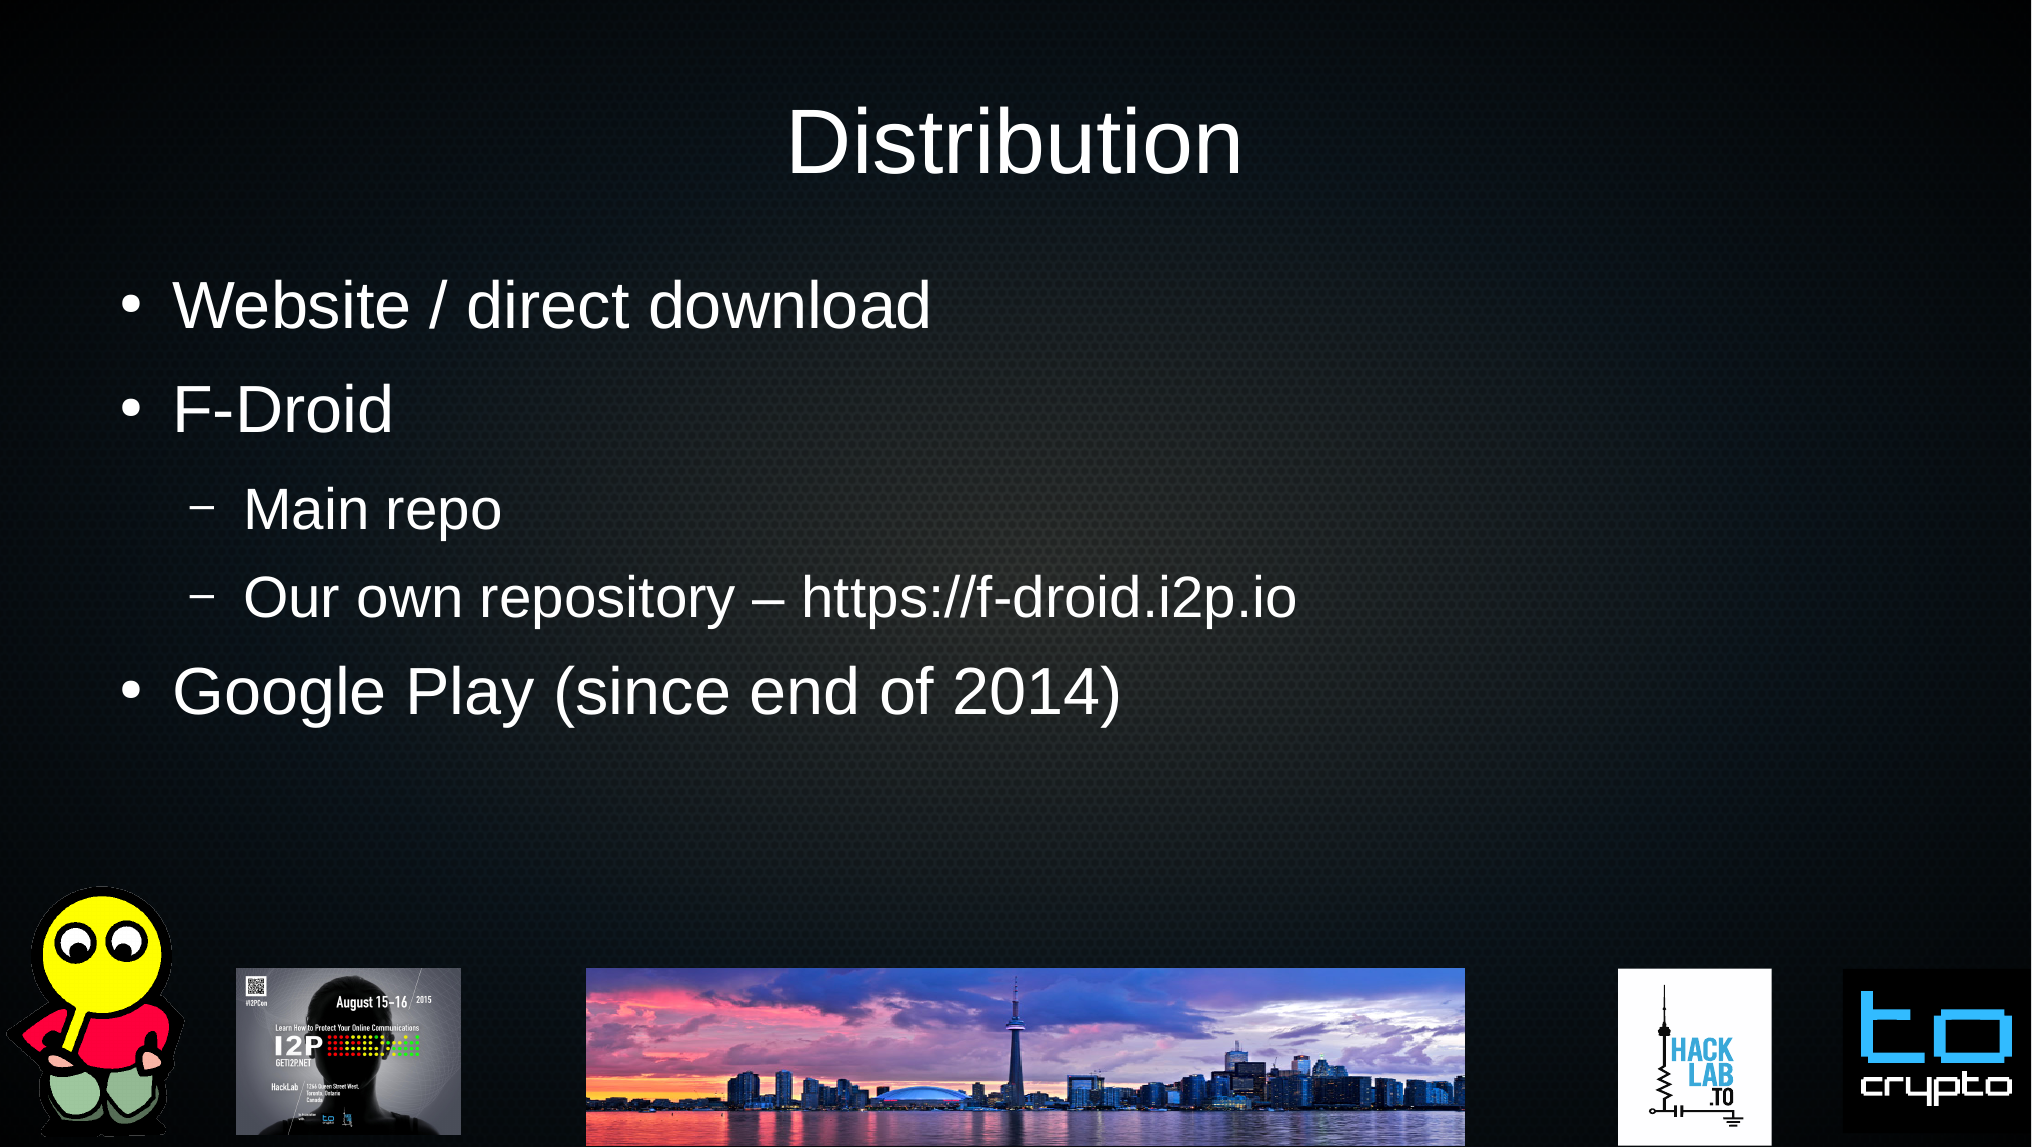

# Distribution
Website / direct download
F-Droid
Main repo
Our own repository – https://f-droid.i2p.io
Google Play (since end of 2014)
8